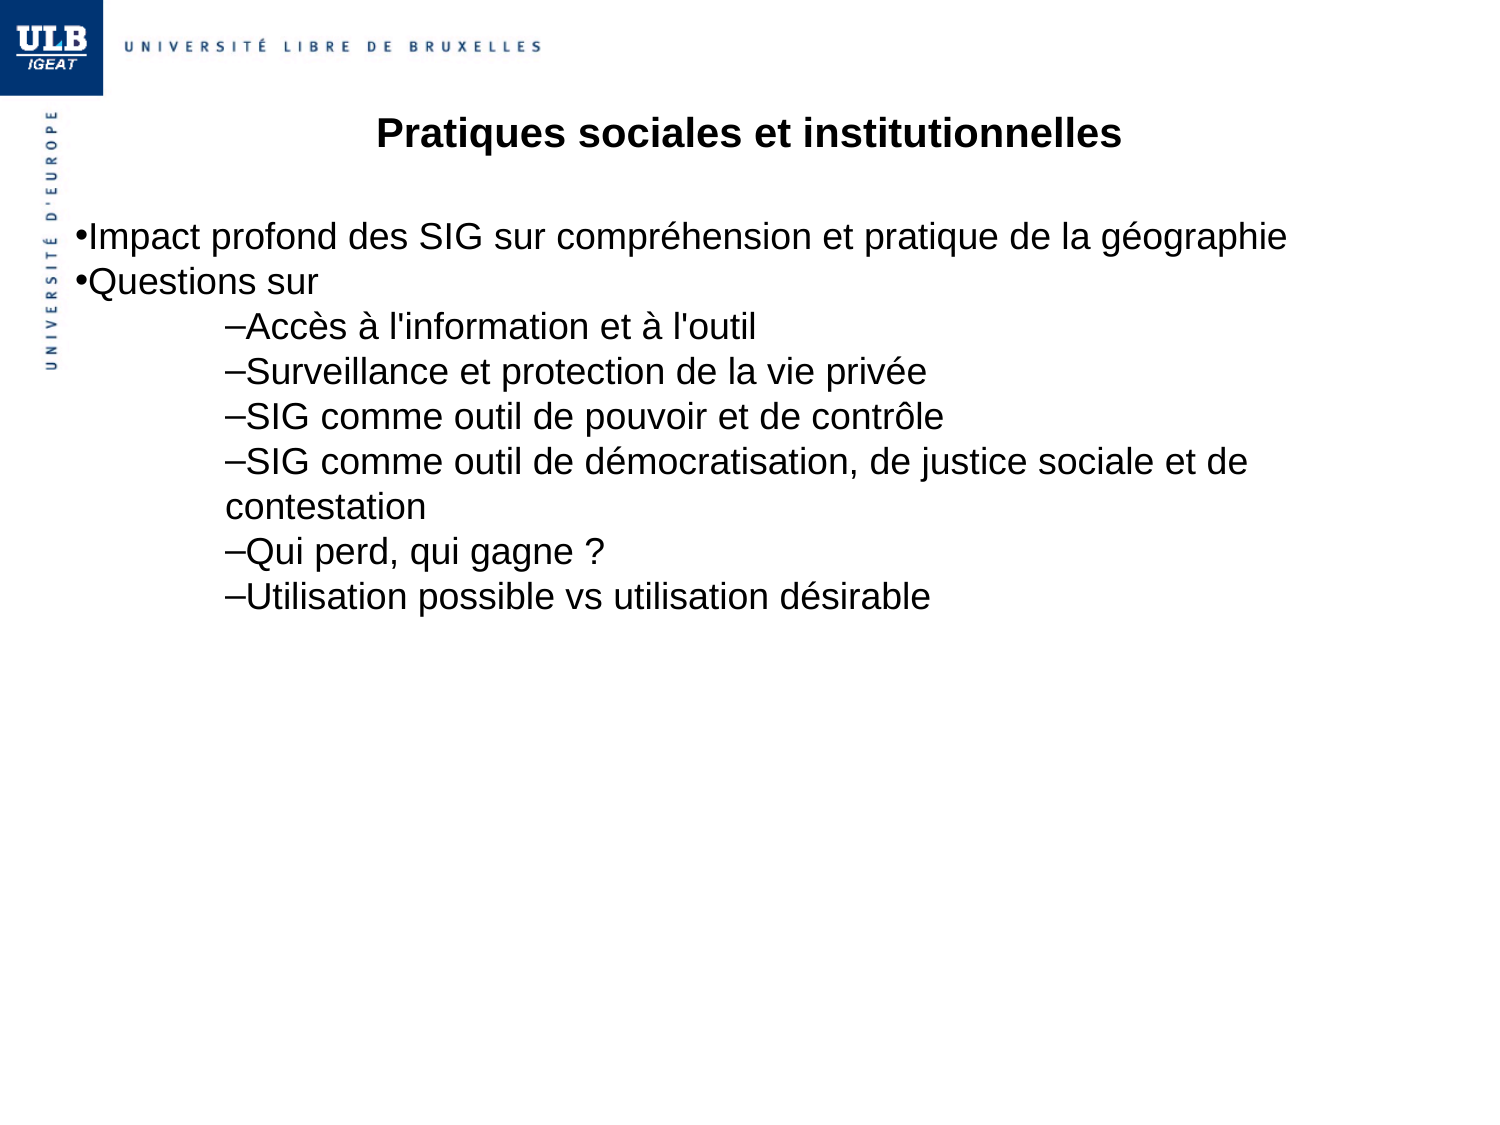

Pratiques sociales et institutionnelles
Impact profond des SIG sur compréhension et pratique de la géographie
Questions sur
Accès à l'information et à l'outil
Surveillance et protection de la vie privée
SIG comme outil de pouvoir et de contrôle
SIG comme outil de démocratisation, de justice sociale et de contestation
Qui perd, qui gagne ?
Utilisation possible vs utilisation désirable